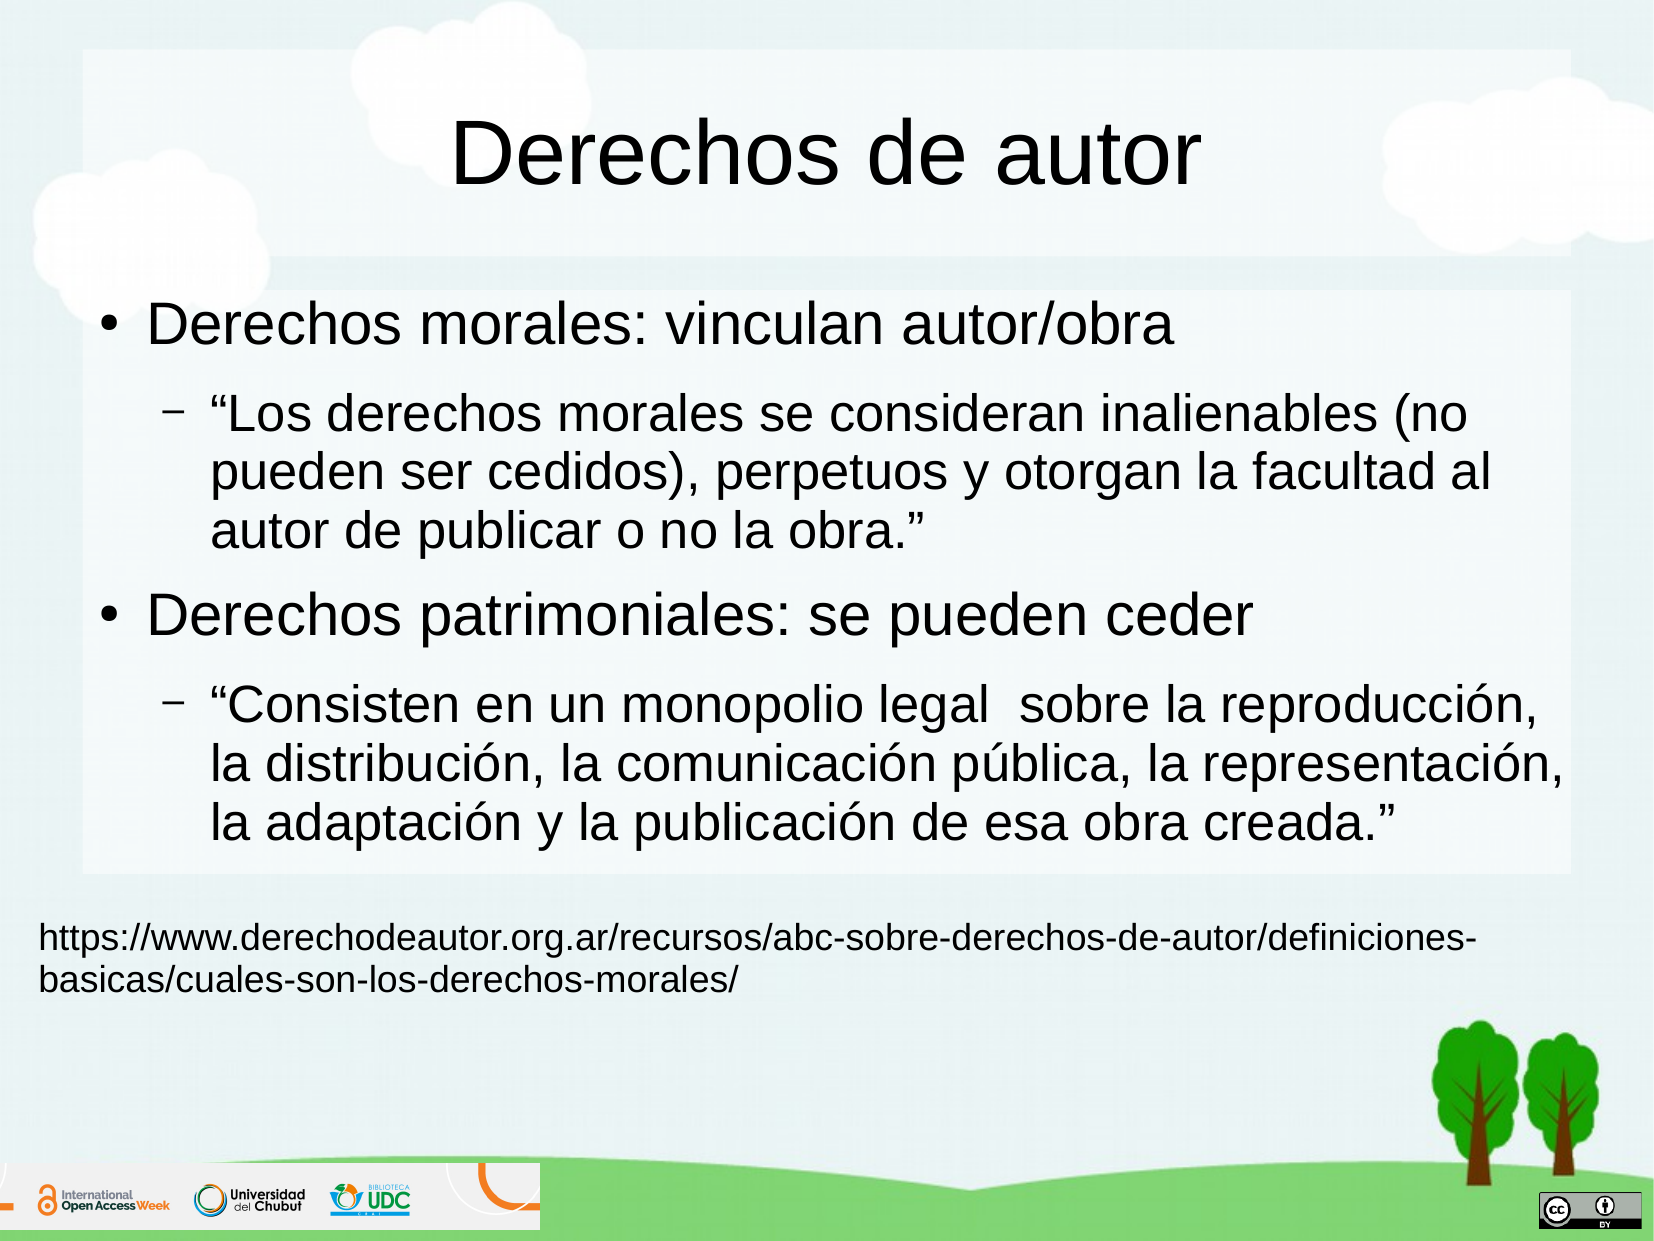

# Derechos de autor
Derechos morales: vinculan autor/obra
“Los derechos morales se consideran inalienables (no pueden ser cedidos), perpetuos y otorgan la facultad al autor de publicar o no la obra.”
Derechos patrimoniales: se pueden ceder
“Consisten en un monopolio legal sobre la reproducción, la distribución, la comunicación pública, la representación, la adaptación y la publicación de esa obra creada.”
https://www.derechodeautor.org.ar/recursos/abc-sobre-derechos-de-autor/definiciones-basicas/cuales-son-los-derechos-morales/
9